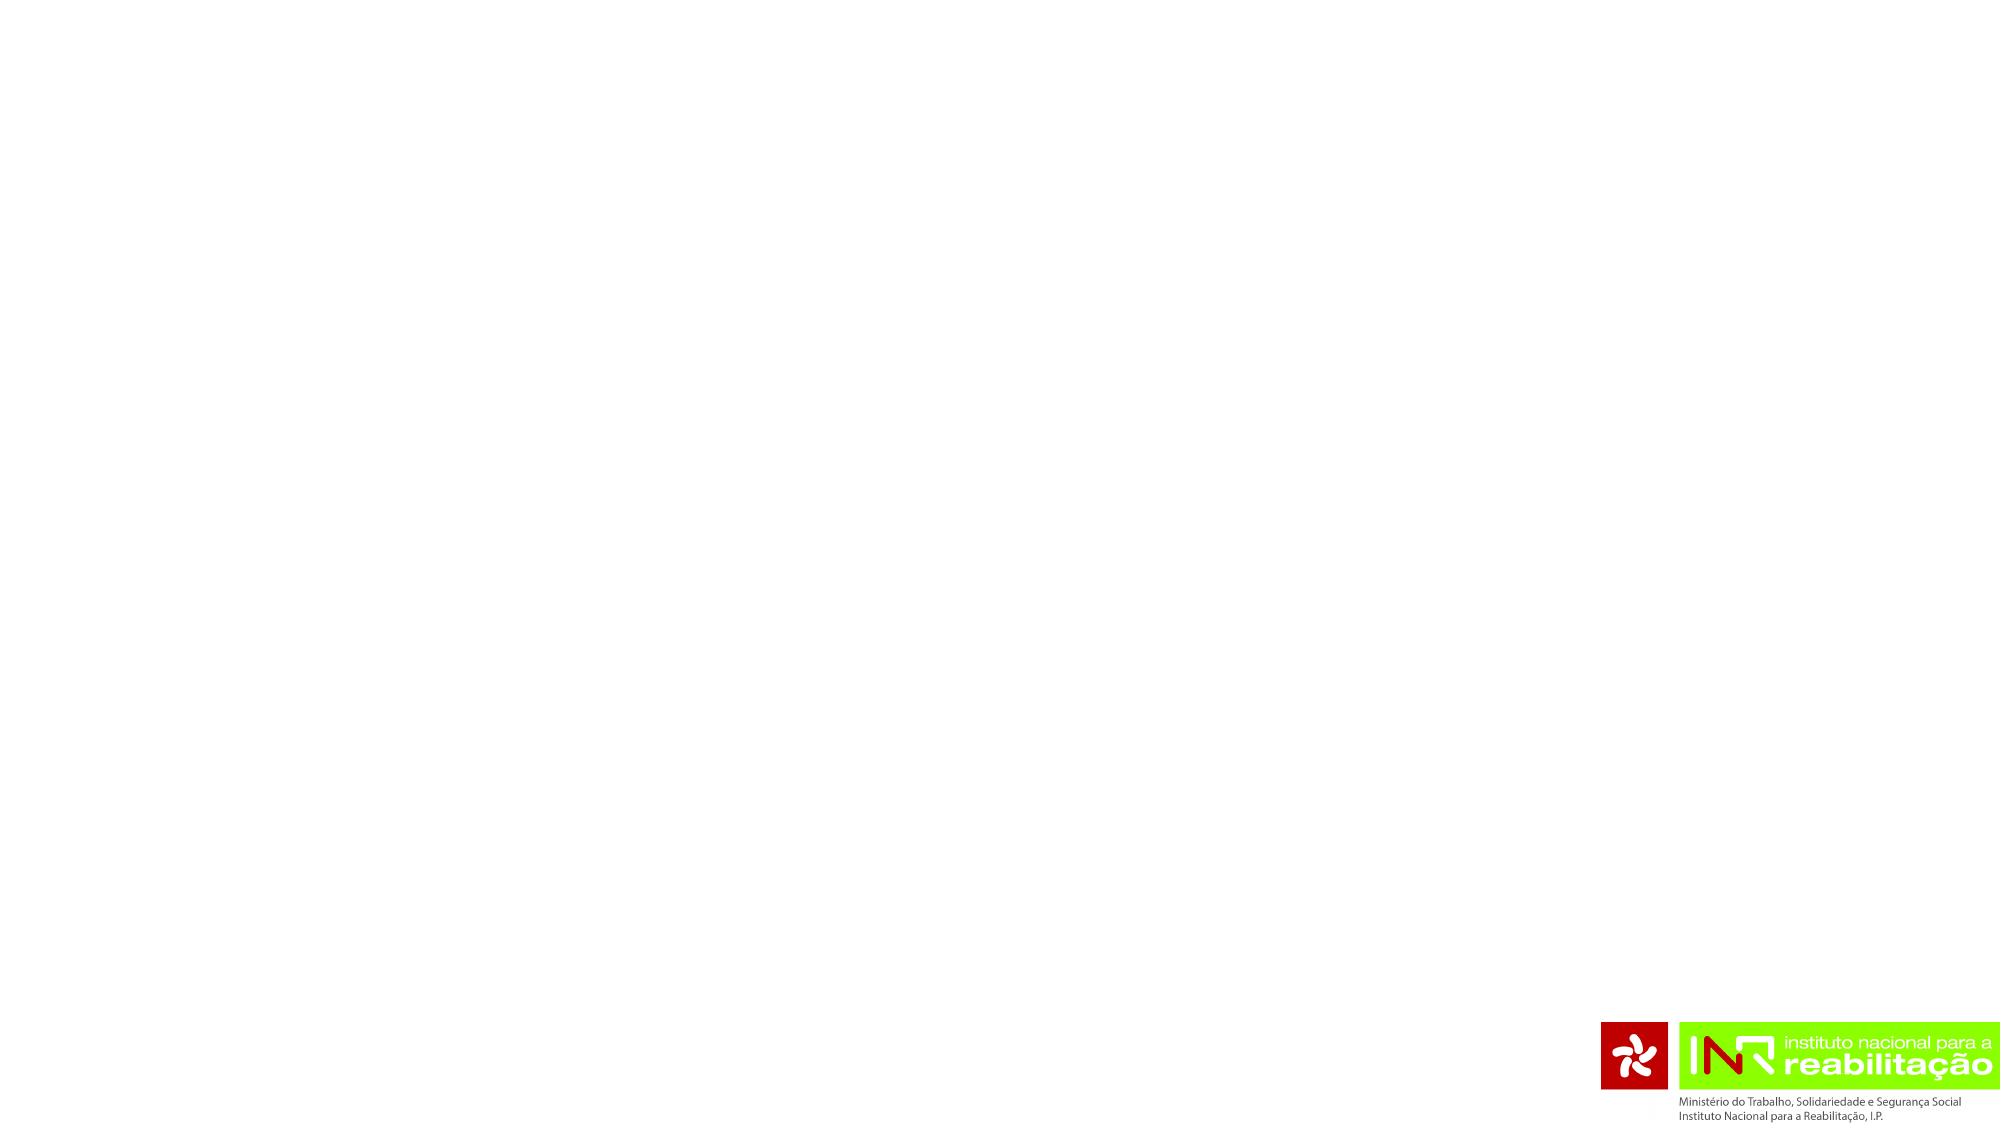

# Prémio de Inovação Tecnológica Eng.º Jaime Filipe Ponderações dos critérios de avaliação de candidaturas
As ponderações a atribuir aos critérios de avaliação das invenções, projetos ou produtos, são :
Adequação aos objetivos do Prémio: 40%;
Qualidade da integração/utilização, de materiais reciclados e reutilizados e/ou de software open source: 20%;
Potencial de concretização: 40%.